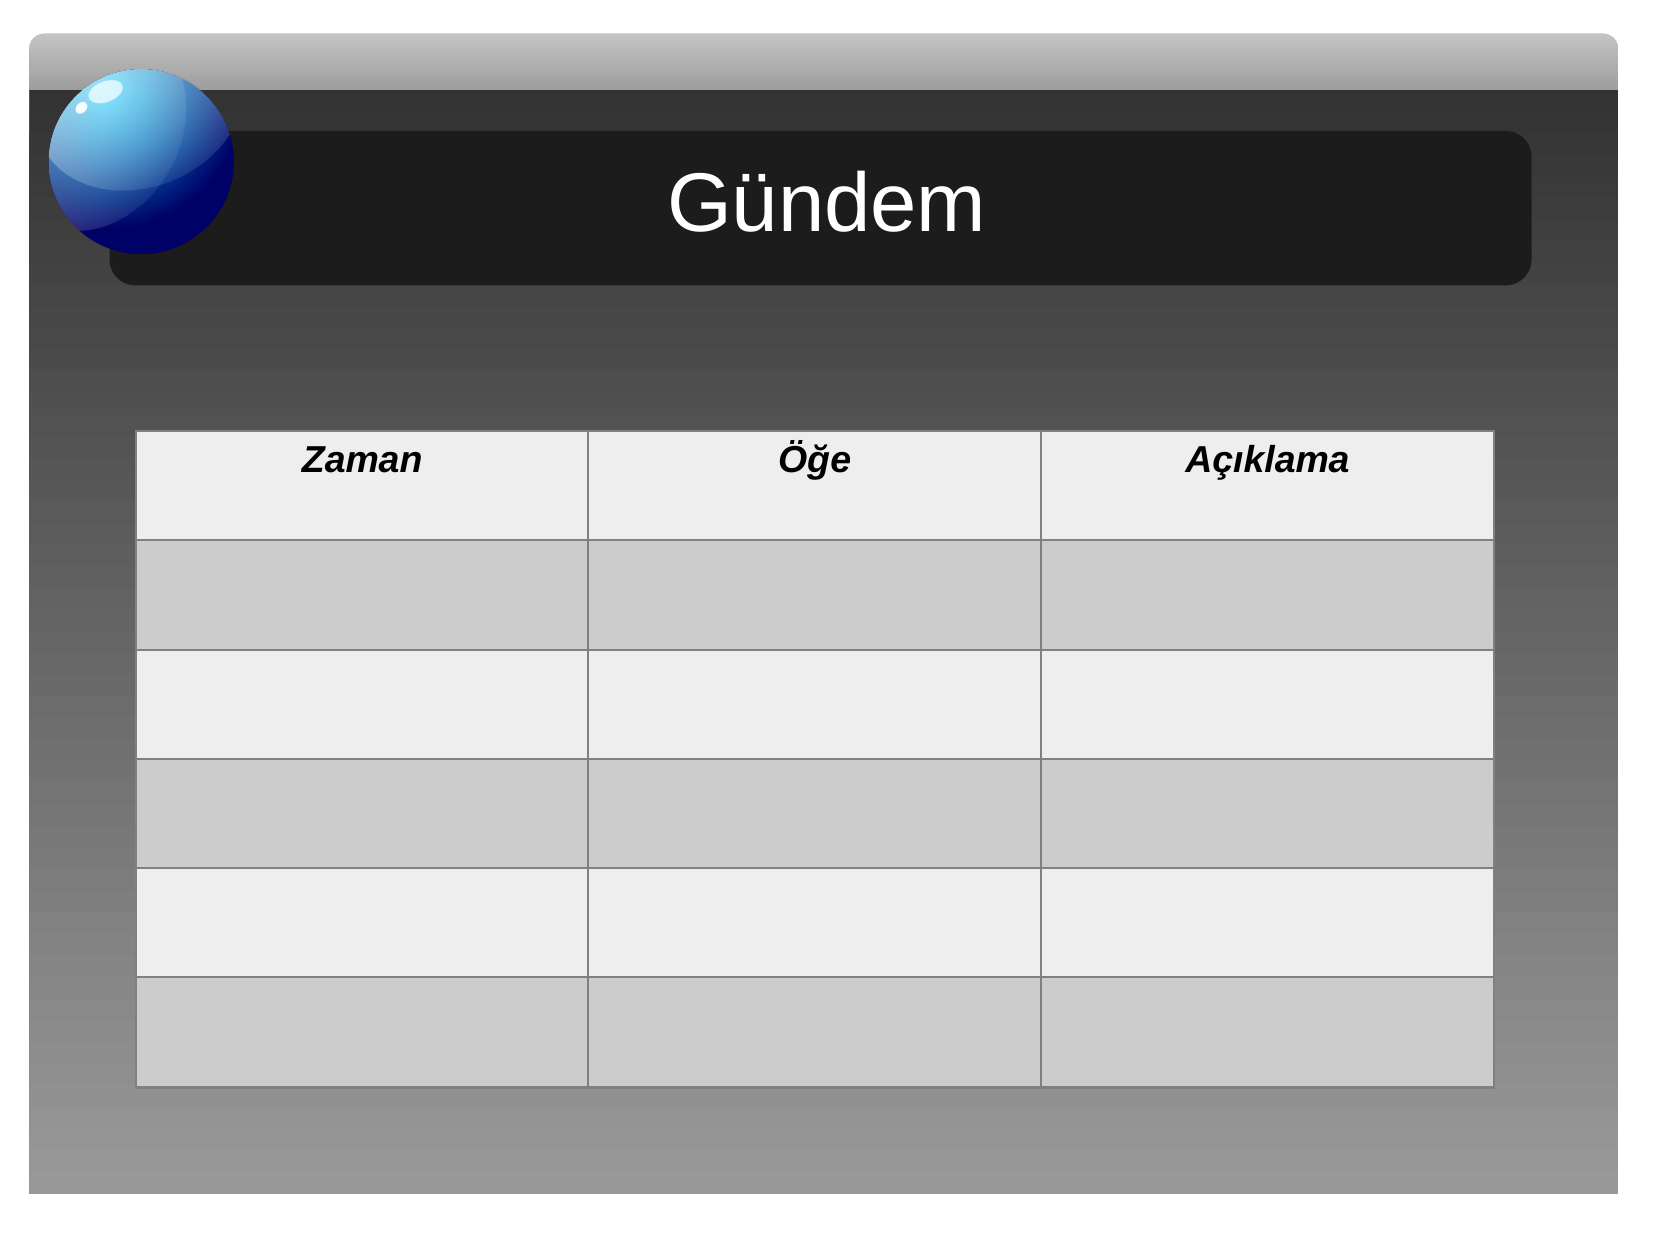

# Gündem
| Zaman | Öğe | Açıklama |
| --- | --- | --- |
| | | |
| | | |
| | | |
| | | |
| | | |